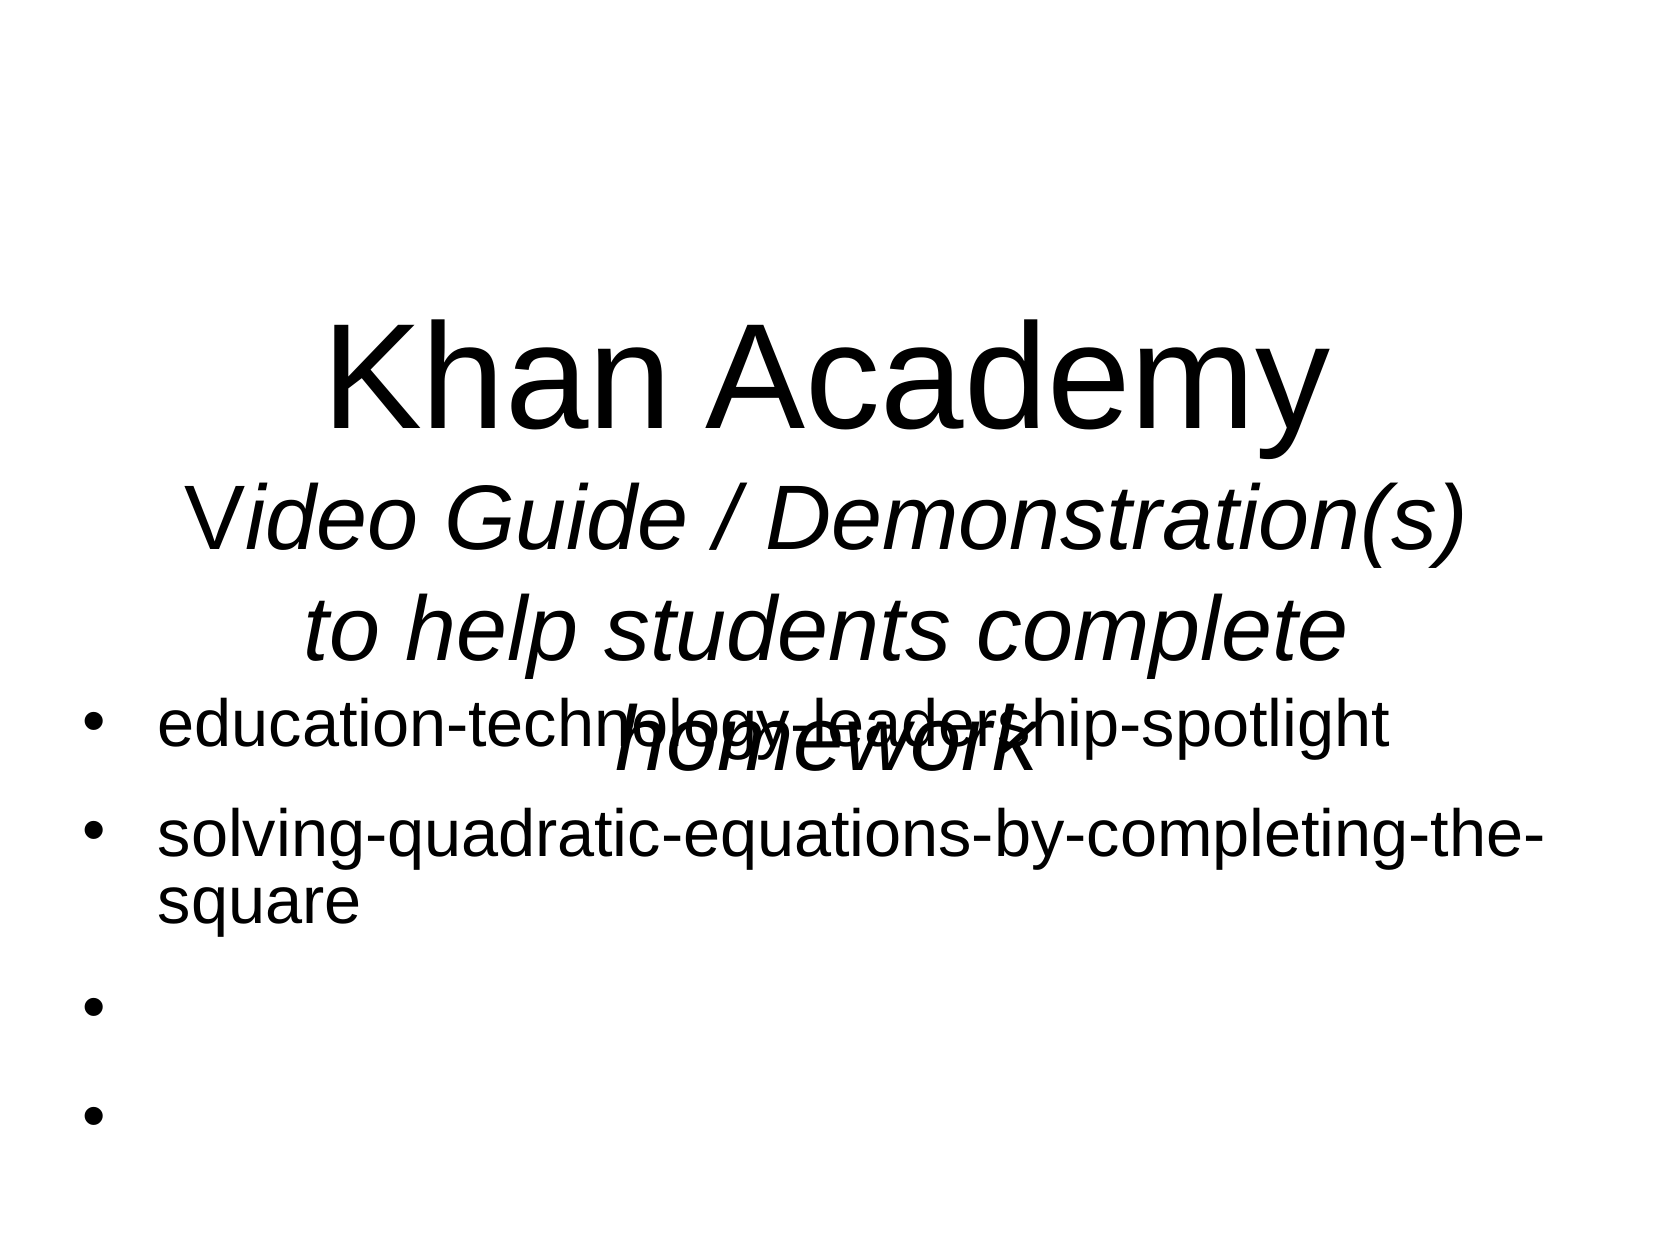

# Khan Academy Video Guide / Demonstration(s) to help students complete homework
education-technology-leadership-spotlight
solving-quadratic-equations-by-completing-the-square